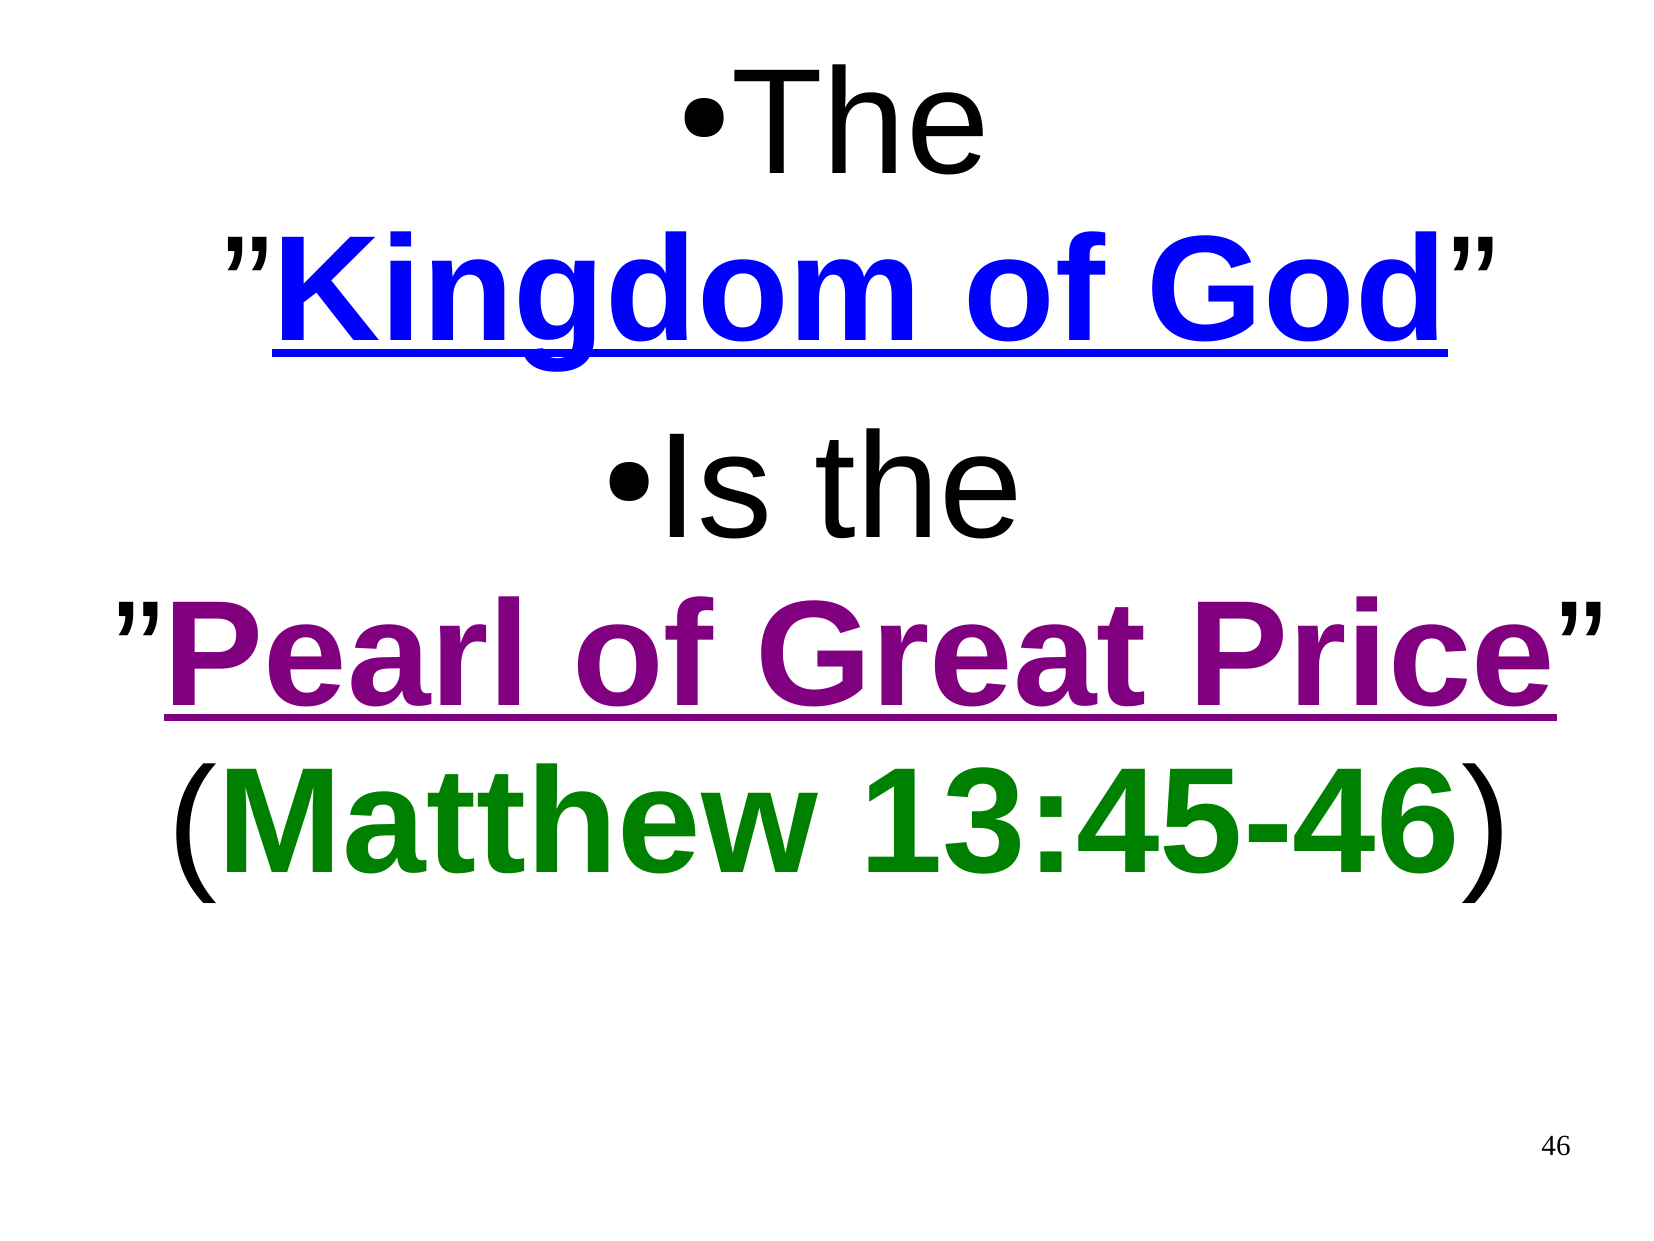

# The ”Kingdom of God”
Is the
”Pearl of Great Price”
(Matthew 13:45-46)
46